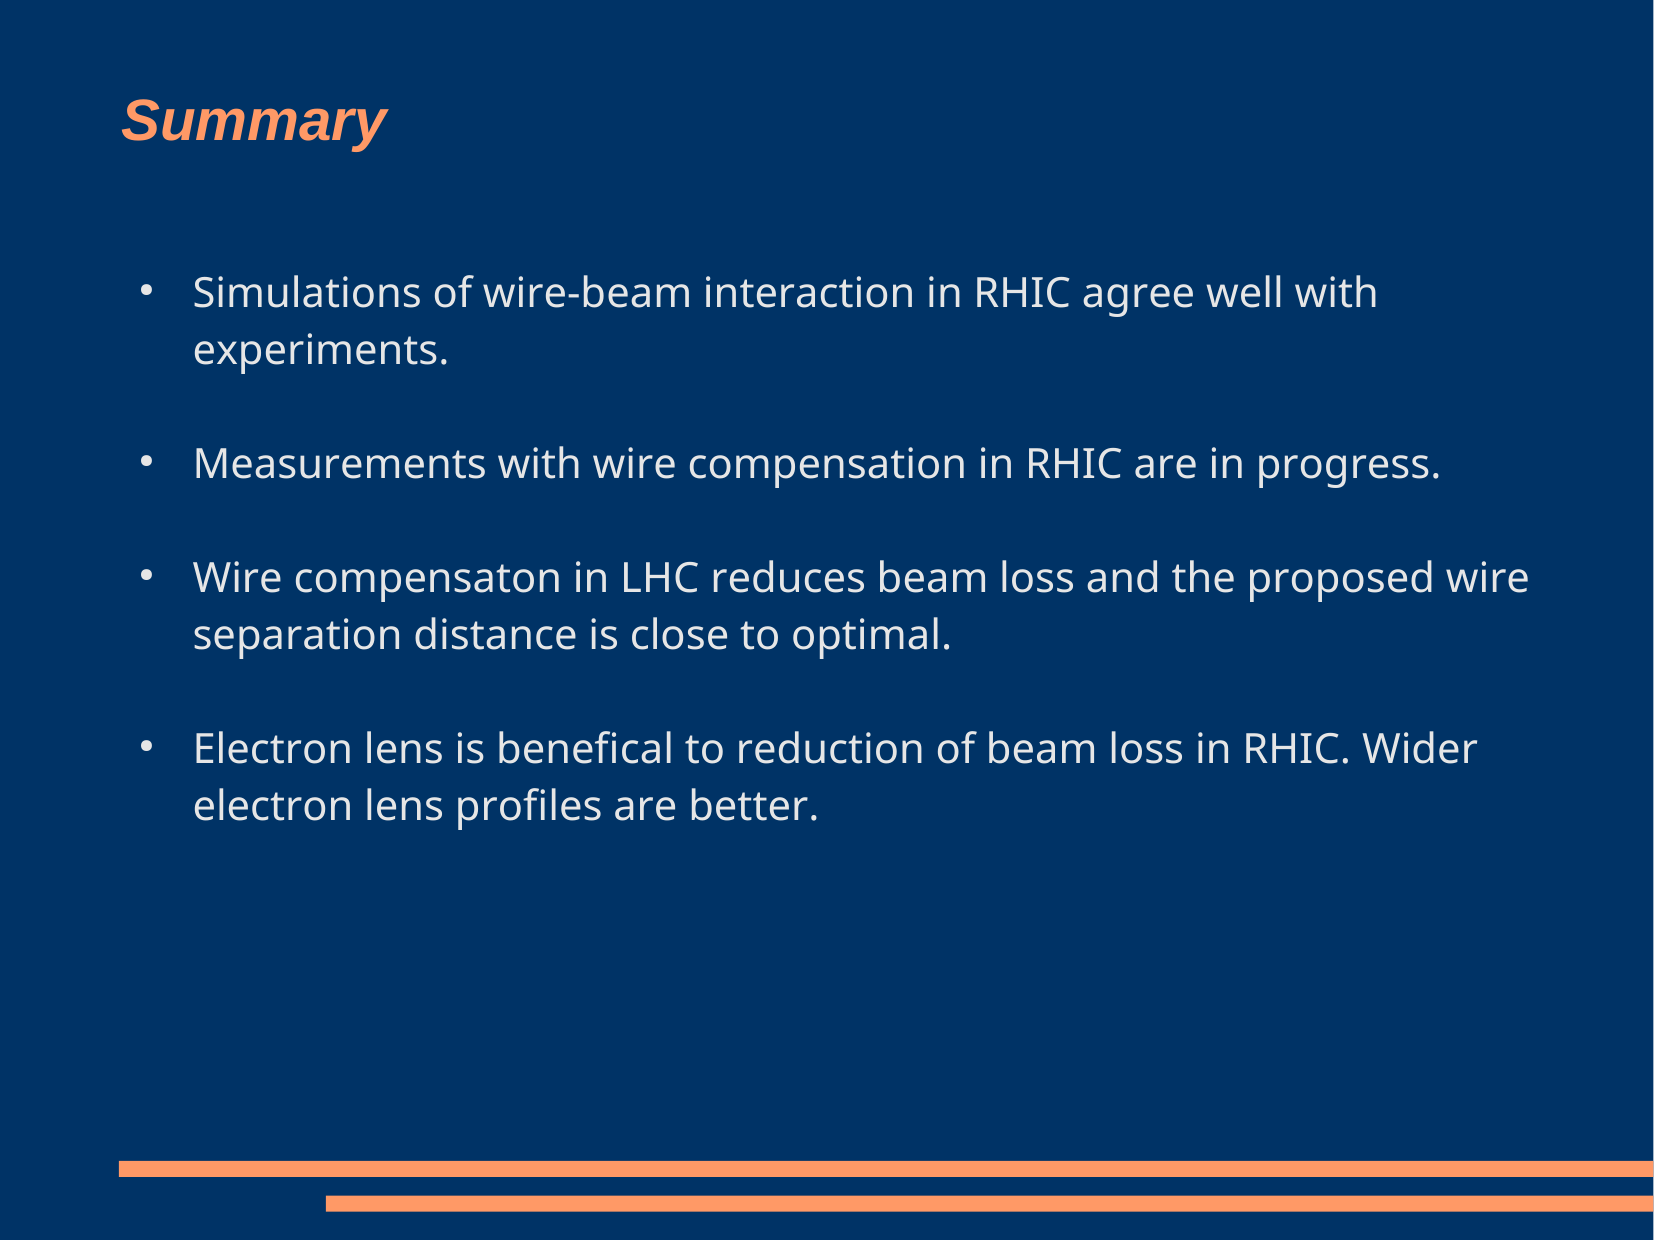

# Summary
Simulations of wire-beam interaction in RHIC agree well with experiments.
Measurements with wire compensation in RHIC are in progress.
Wire compensaton in LHC reduces beam loss and the proposed wire separation distance is close to optimal.
Electron lens is benefical to reduction of beam loss in RHIC. Wider electron lens profiles are better.